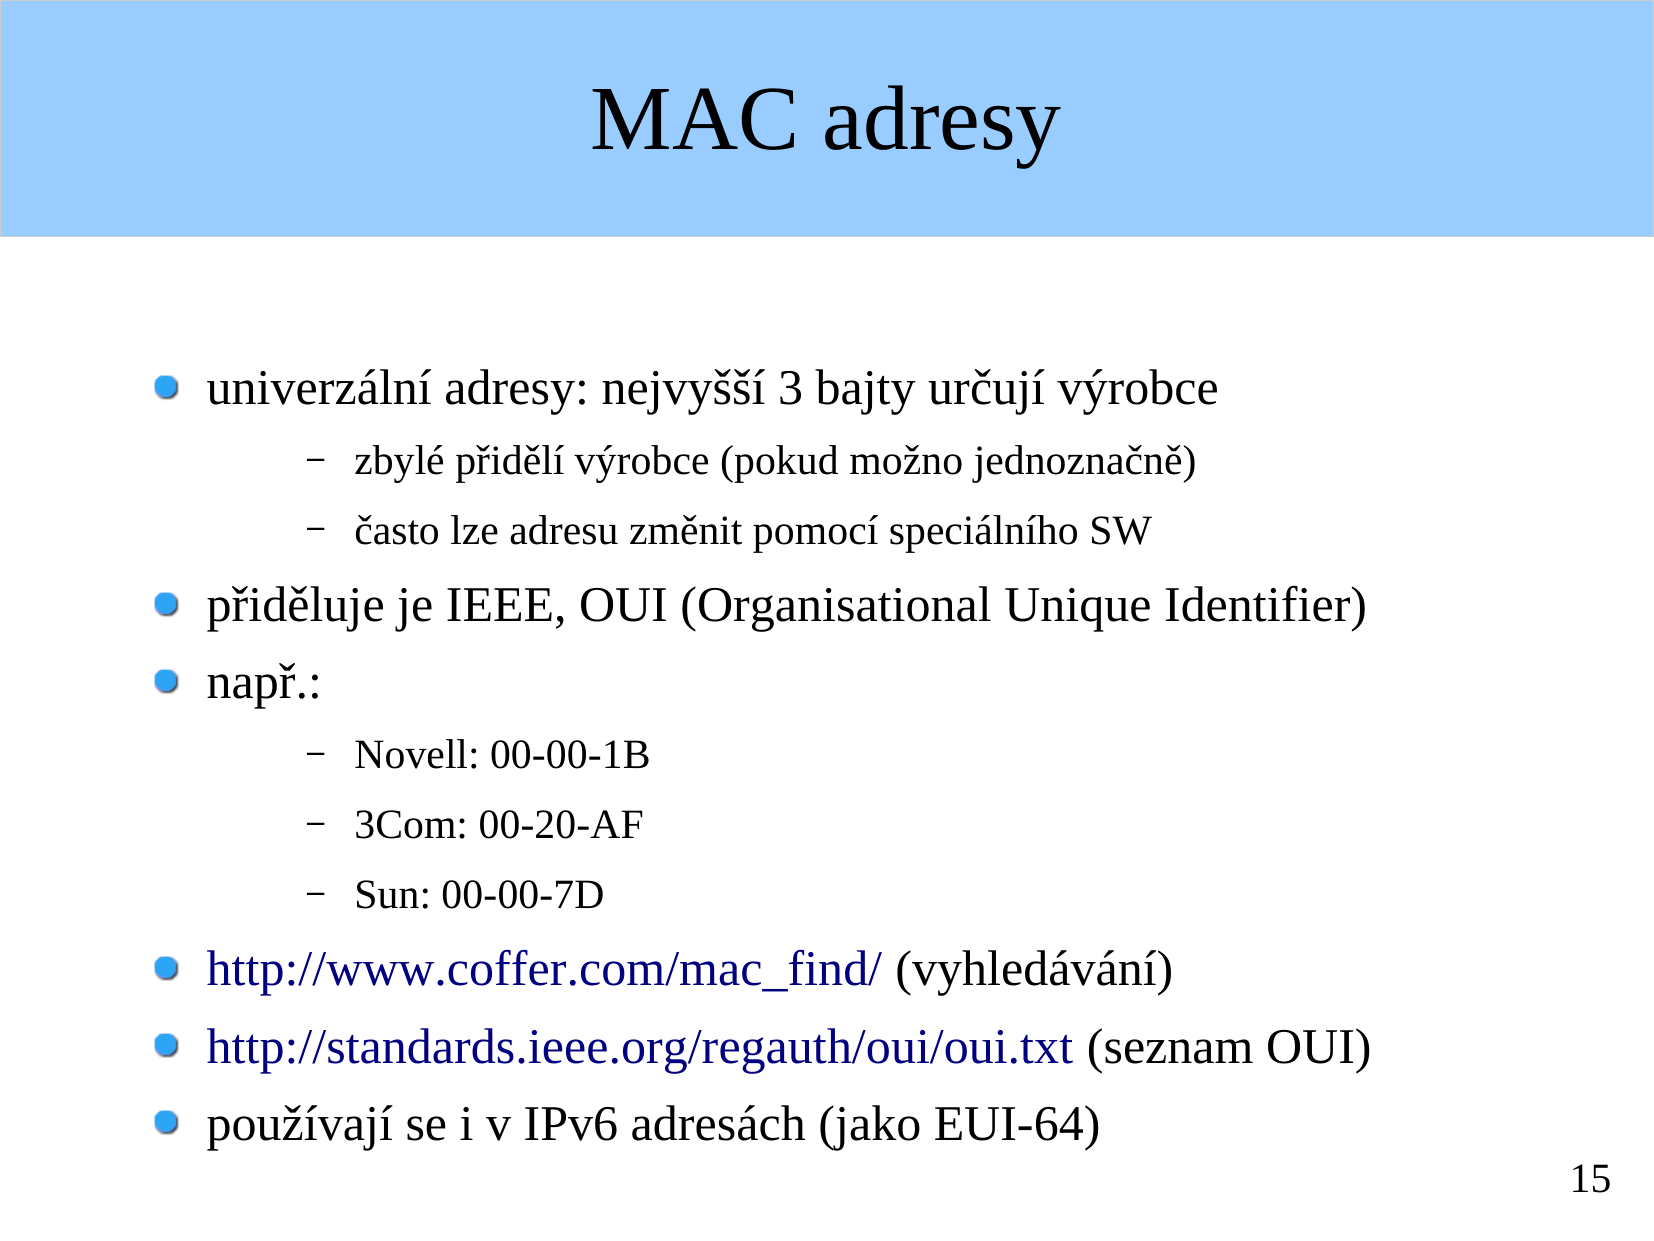

# MAC adresy
univerzální adresy: nejvyšší 3 bajty určují výrobce
zbylé přidělí výrobce (pokud možno jednoznačně)
často lze adresu změnit pomocí speciálního SW
přiděluje je IEEE, OUI (Organisational Unique Identifier)
např.:
Novell: 00-00-1B
3Com: 00-20-AF
Sun: 00-00-7D
http://www.coffer.com/mac_find/ (vyhledávání)
http://standards.ieee.org/regauth/oui/oui.txt (seznam OUI)
používají se i v IPv6 adresách (jako EUI-64)